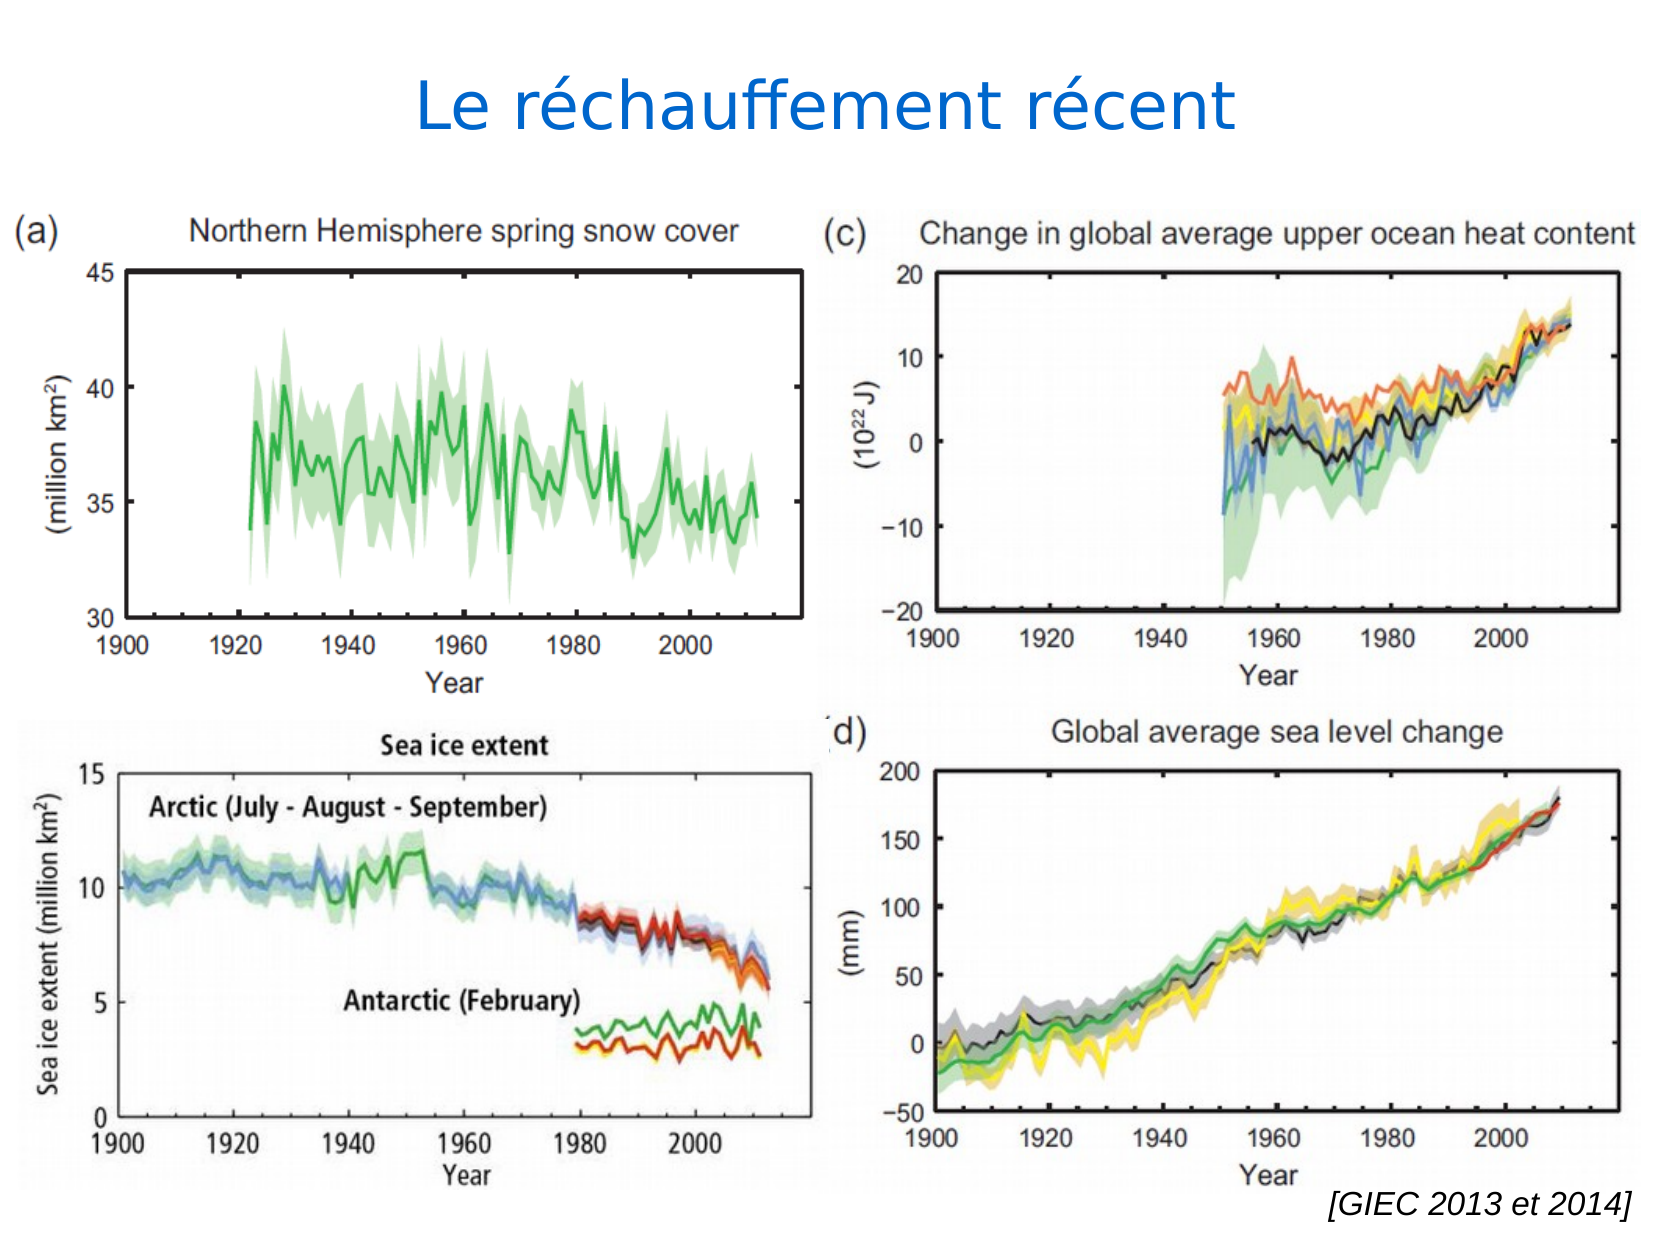

# Le réchauffement récent
[GIEC 2013 et 2014]